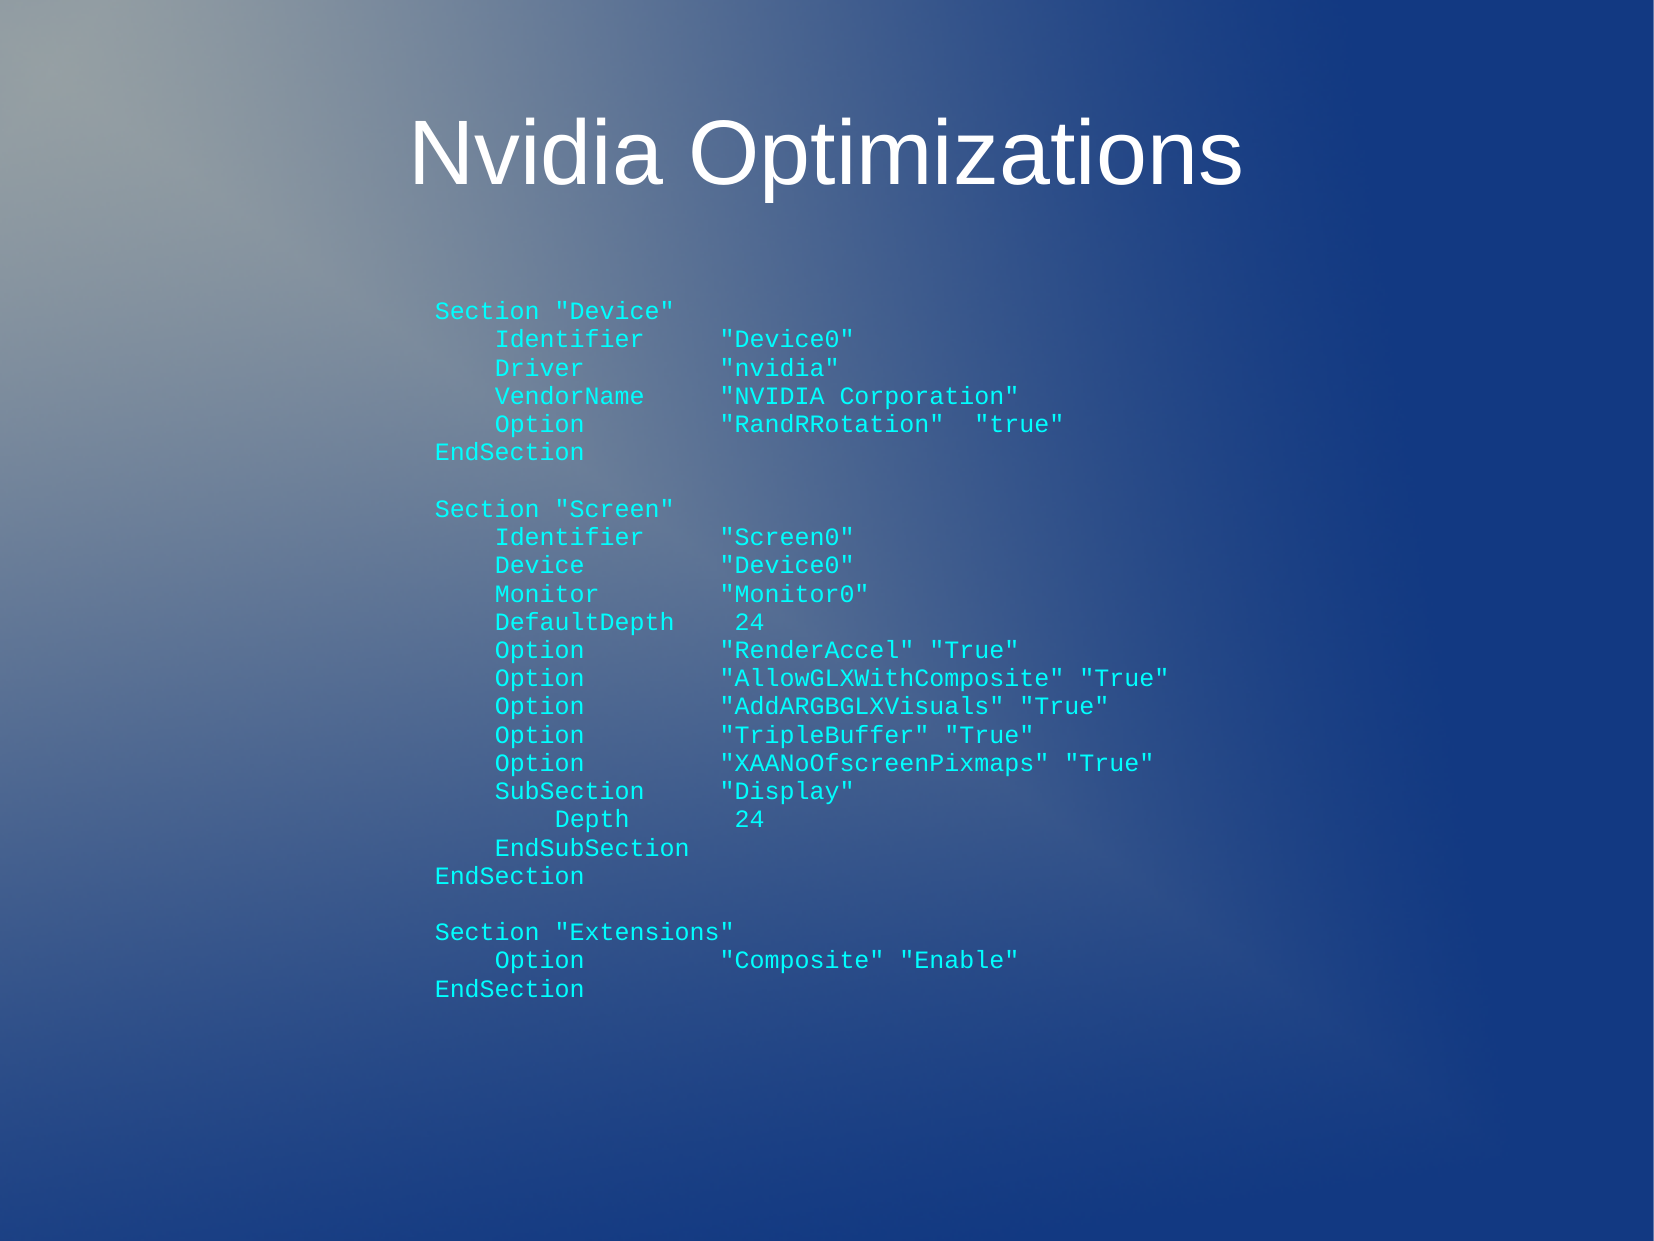

# Nvidia Optimizations
Section "Device"
 Identifier "Device0"
 Driver "nvidia"
 VendorName "NVIDIA Corporation"
 Option "RandRRotation" "true"
EndSection
Section "Screen"
 Identifier "Screen0"
 Device "Device0"
 Monitor "Monitor0"
 DefaultDepth 24
 Option "RenderAccel" "True"
 Option "AllowGLXWithComposite" "True"
 Option "AddARGBGLXVisuals" "True"
 Option "TripleBuffer" "True"
 Option "XAANoOfscreenPixmaps" "True"
 SubSection "Display"
 Depth 24
 EndSubSection
EndSection
Section "Extensions"
 Option "Composite" "Enable"
EndSection